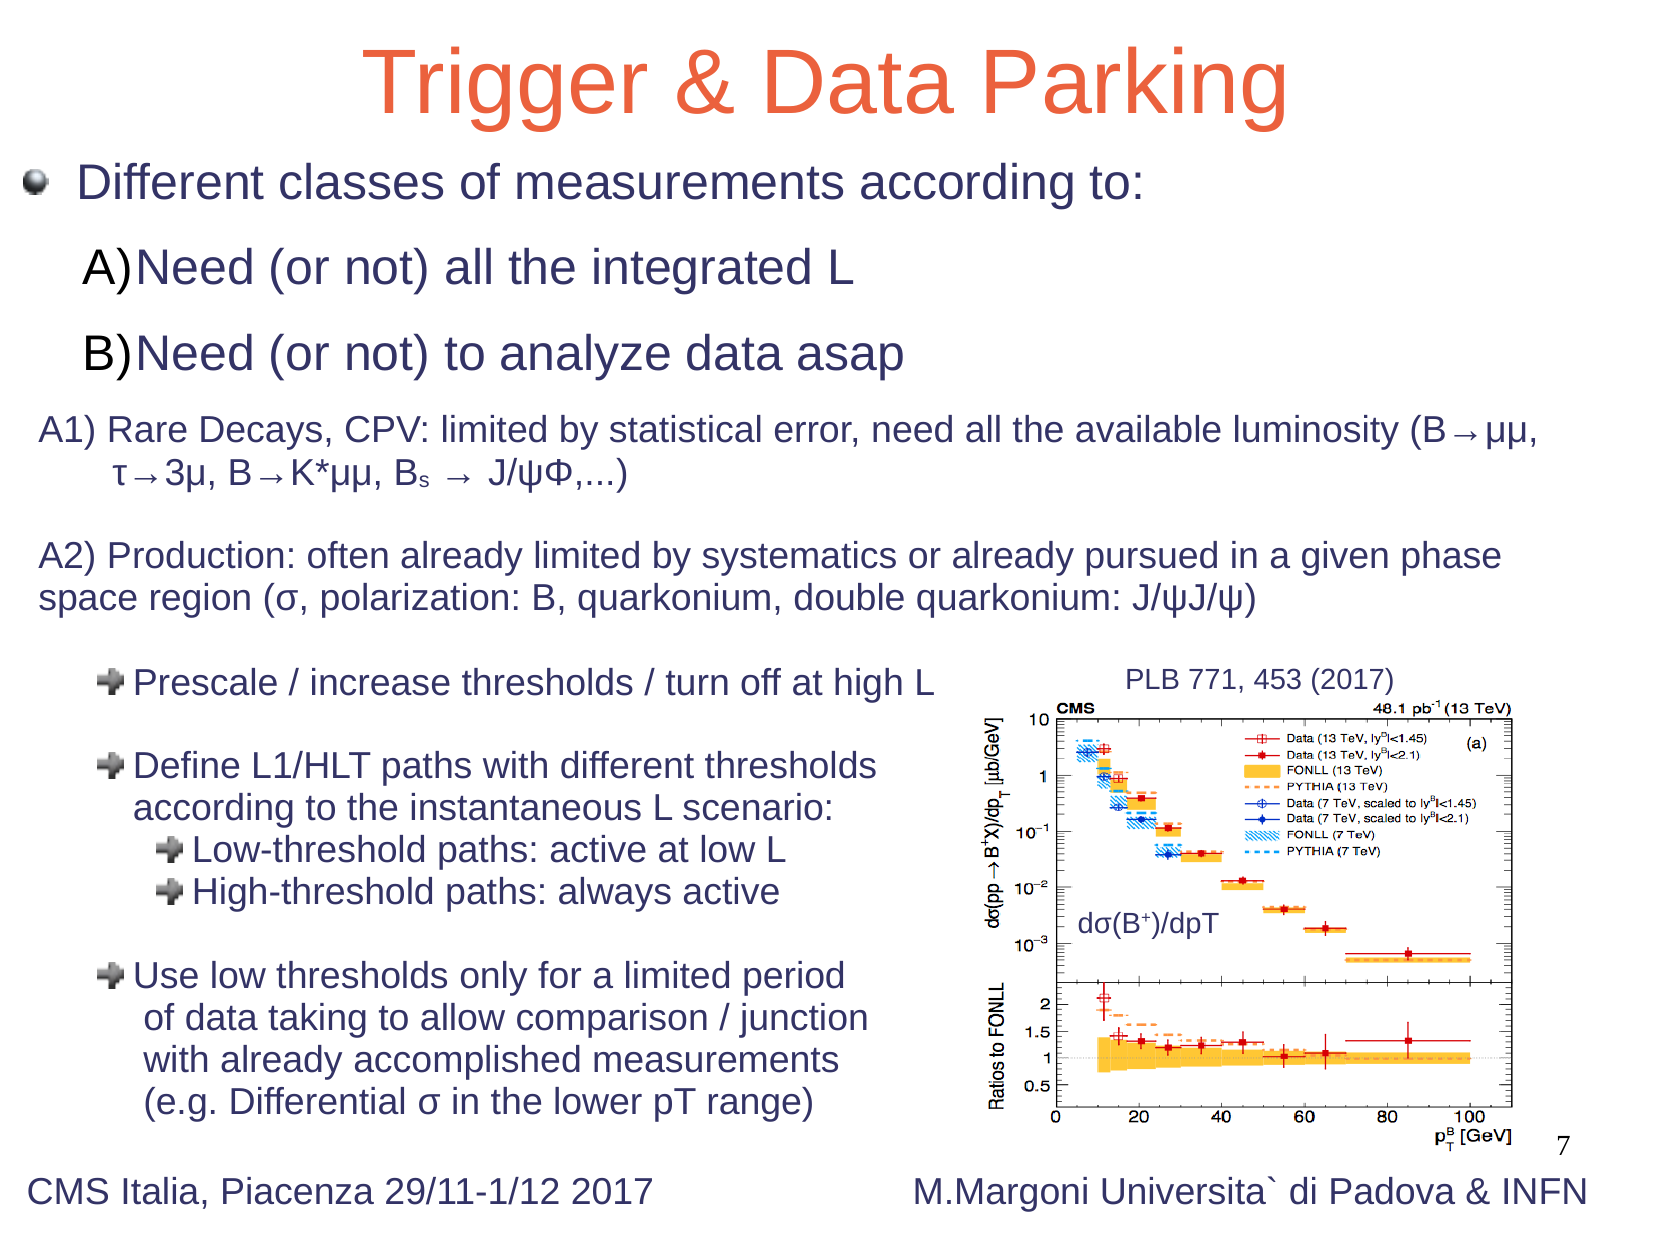

# Trigger & Data Parking
Different classes of measurements according to:
Need (or not) all the integrated L
Need (or not) to analyze data asap
A1) Rare Decays, CPV: limited by statistical error, need all the available luminosity (B→μμ, 		τ→3μ, B→K*μμ, Bs → J/ψΦ,...)
A2) Production: often already limited by systematics or already pursued in a given phase 		space region (σ, polarization: B, quarkonium, double quarkonium: J/ψJ/ψ)
Prescale / increase thresholds / turn off at high L
Define L1/HLT paths with different thresholds
according to the instantaneous L scenario:
Low-threshold paths: active at low L
High-threshold paths: always active
Use low thresholds only for a limited period
 of data taking to allow comparison / junction
 with already accomplished measurements
 (e.g. Differential σ in the lower pT range)
PLB 771, 453 (2017)
dσ(B+)/dpT
7
CMS Italia, Piacenza 29/11-1/12 2017				M.Margoni Universita` di Padova & INFN